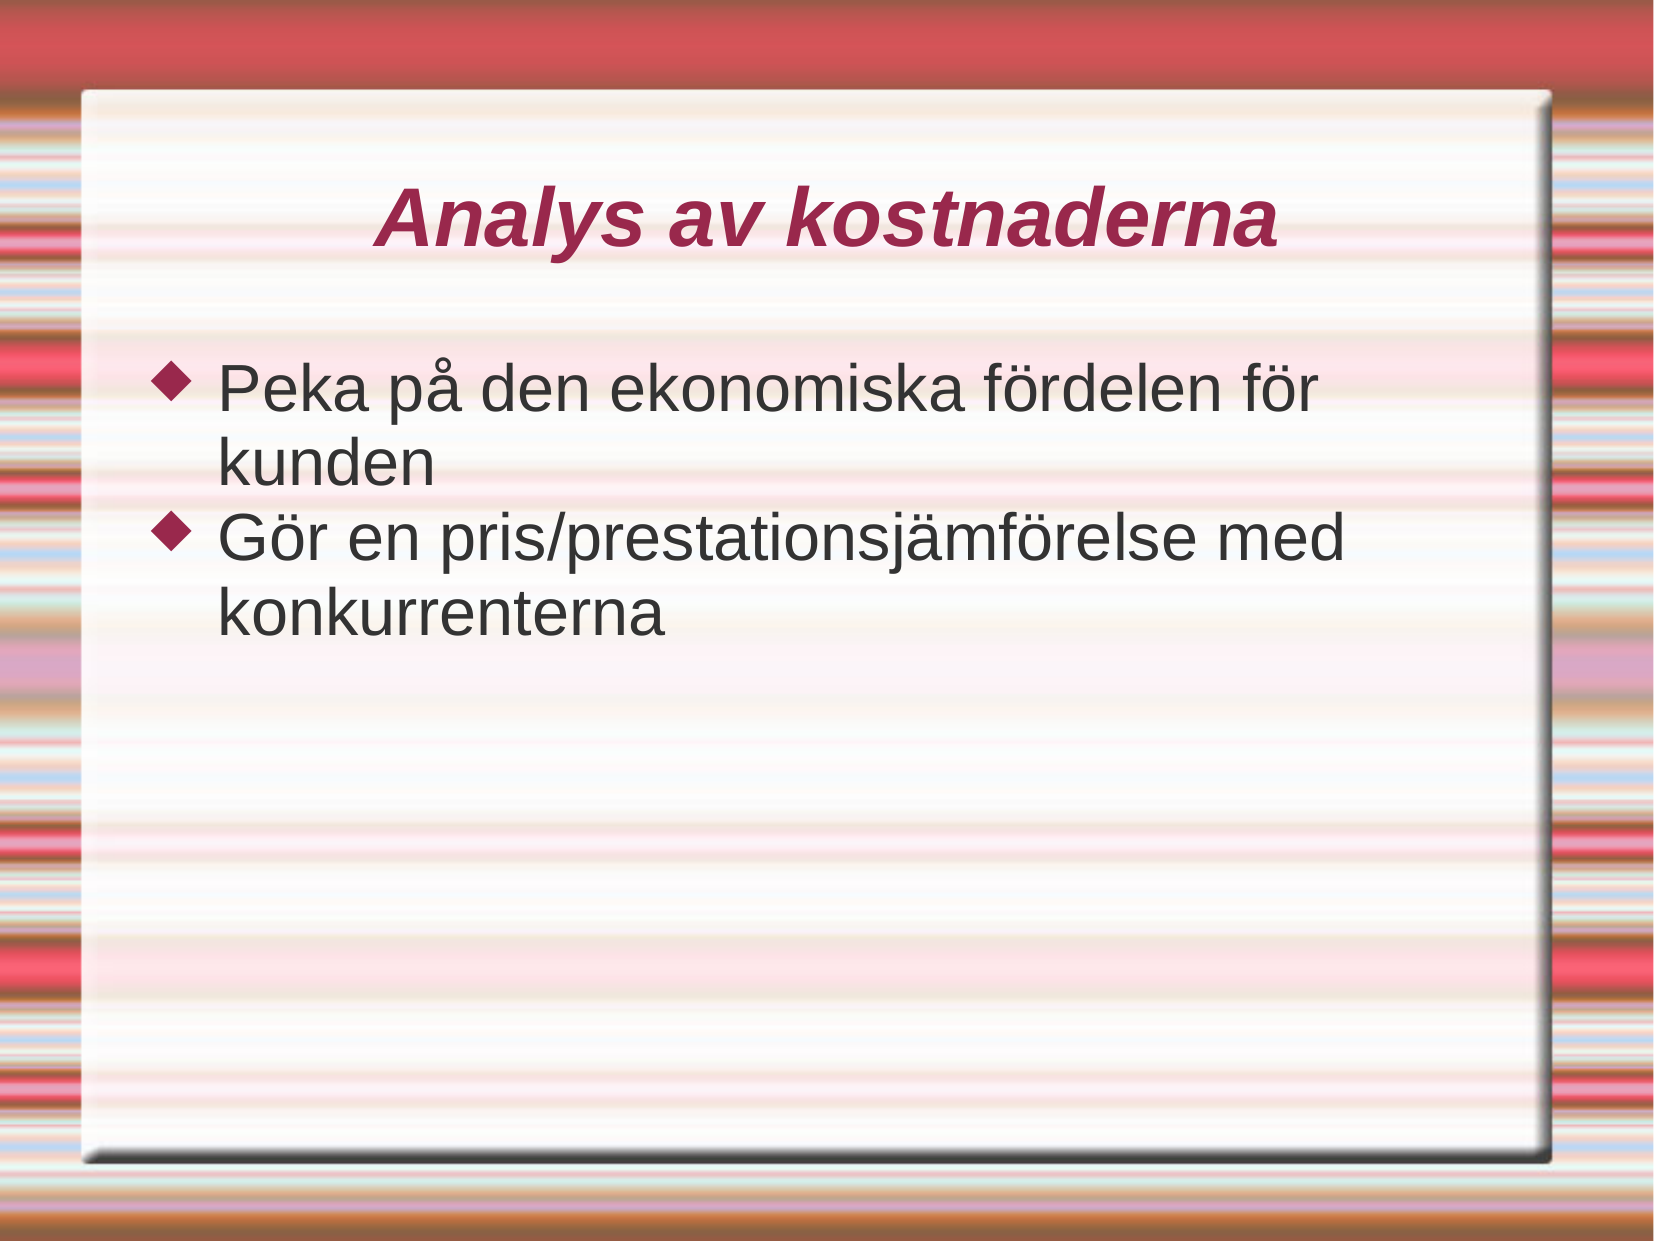

# Analys av kostnaderna
Peka på den ekonomiska fördelen för kunden
Gör en pris/prestationsjämförelse med konkurrenterna